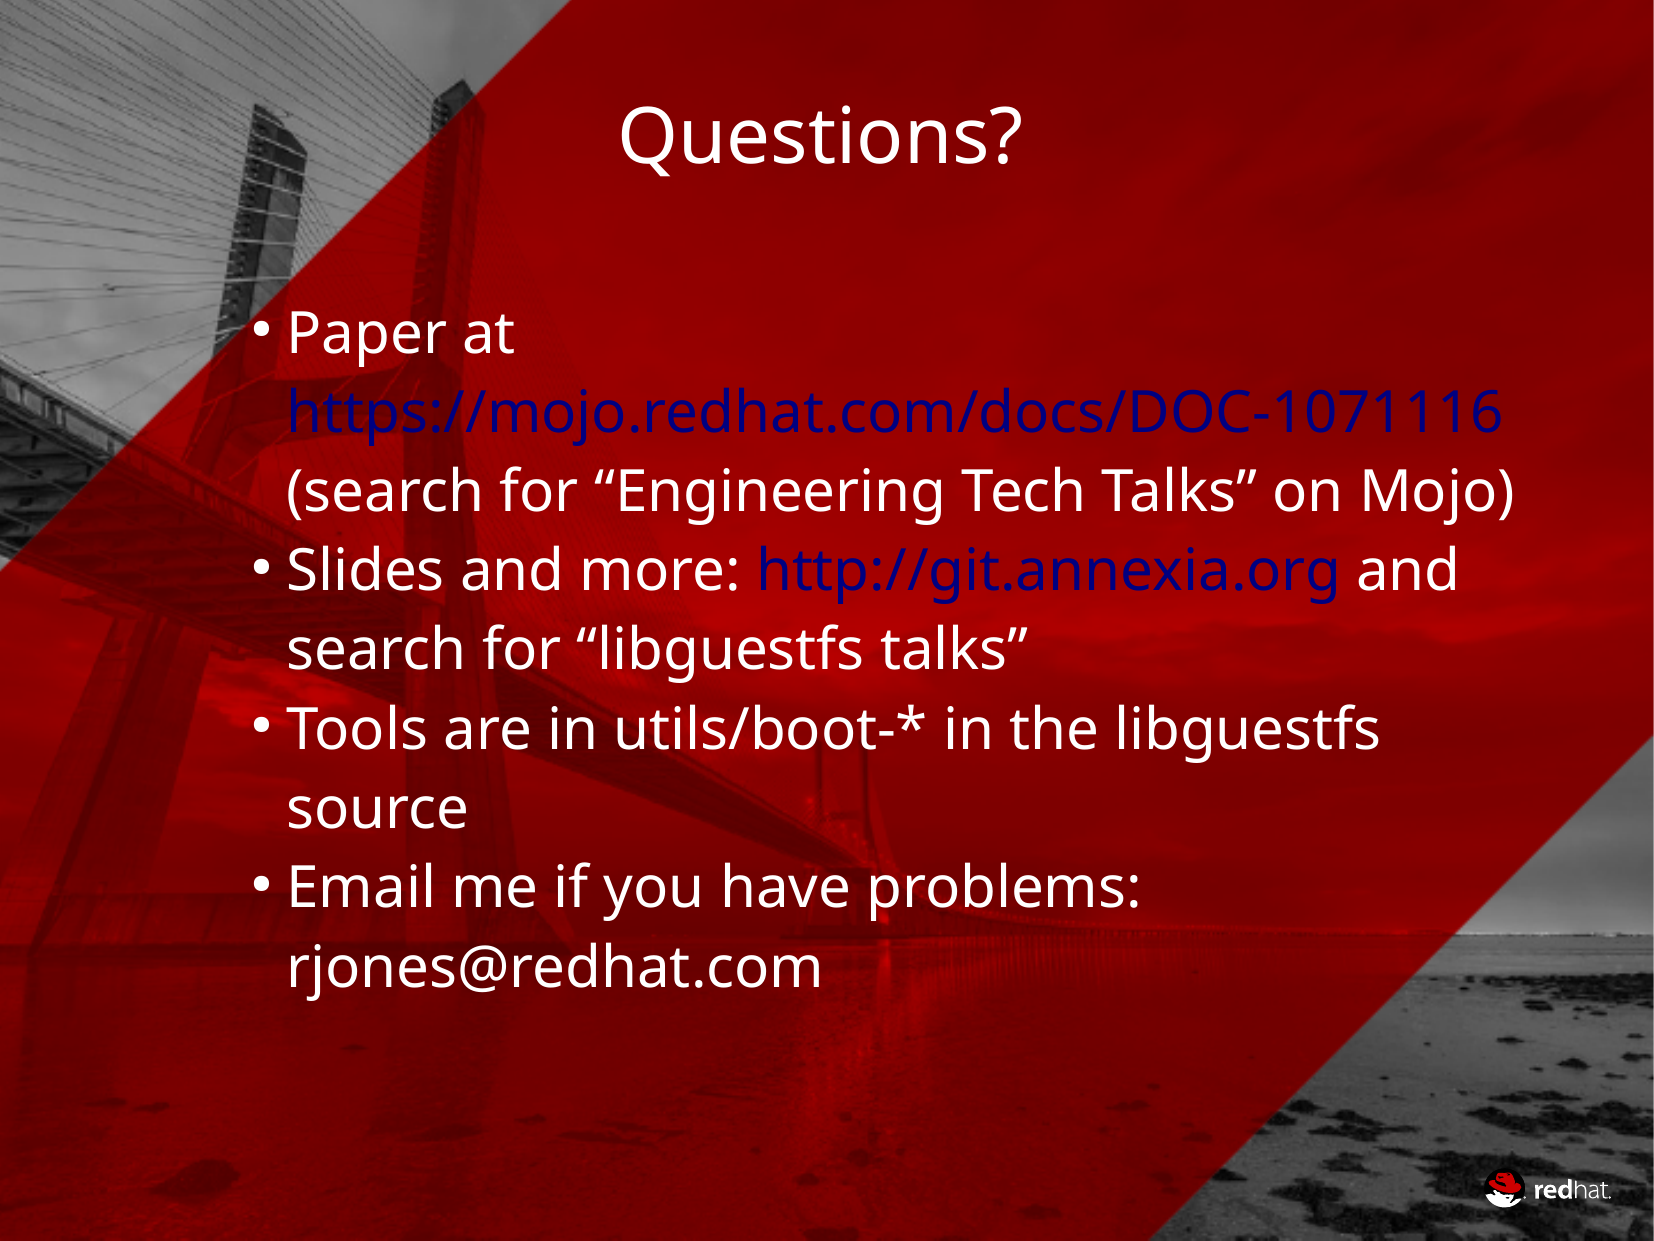

# Questions?
Paper at https://mojo.redhat.com/docs/DOC-1071116 (search for “Engineering Tech Talks” on Mojo)
Slides and more: http://git.annexia.org and search for “libguestfs talks”
Tools are in utils/boot-* in the libguestfs source
Email me if you have problems: rjones@redhat.com